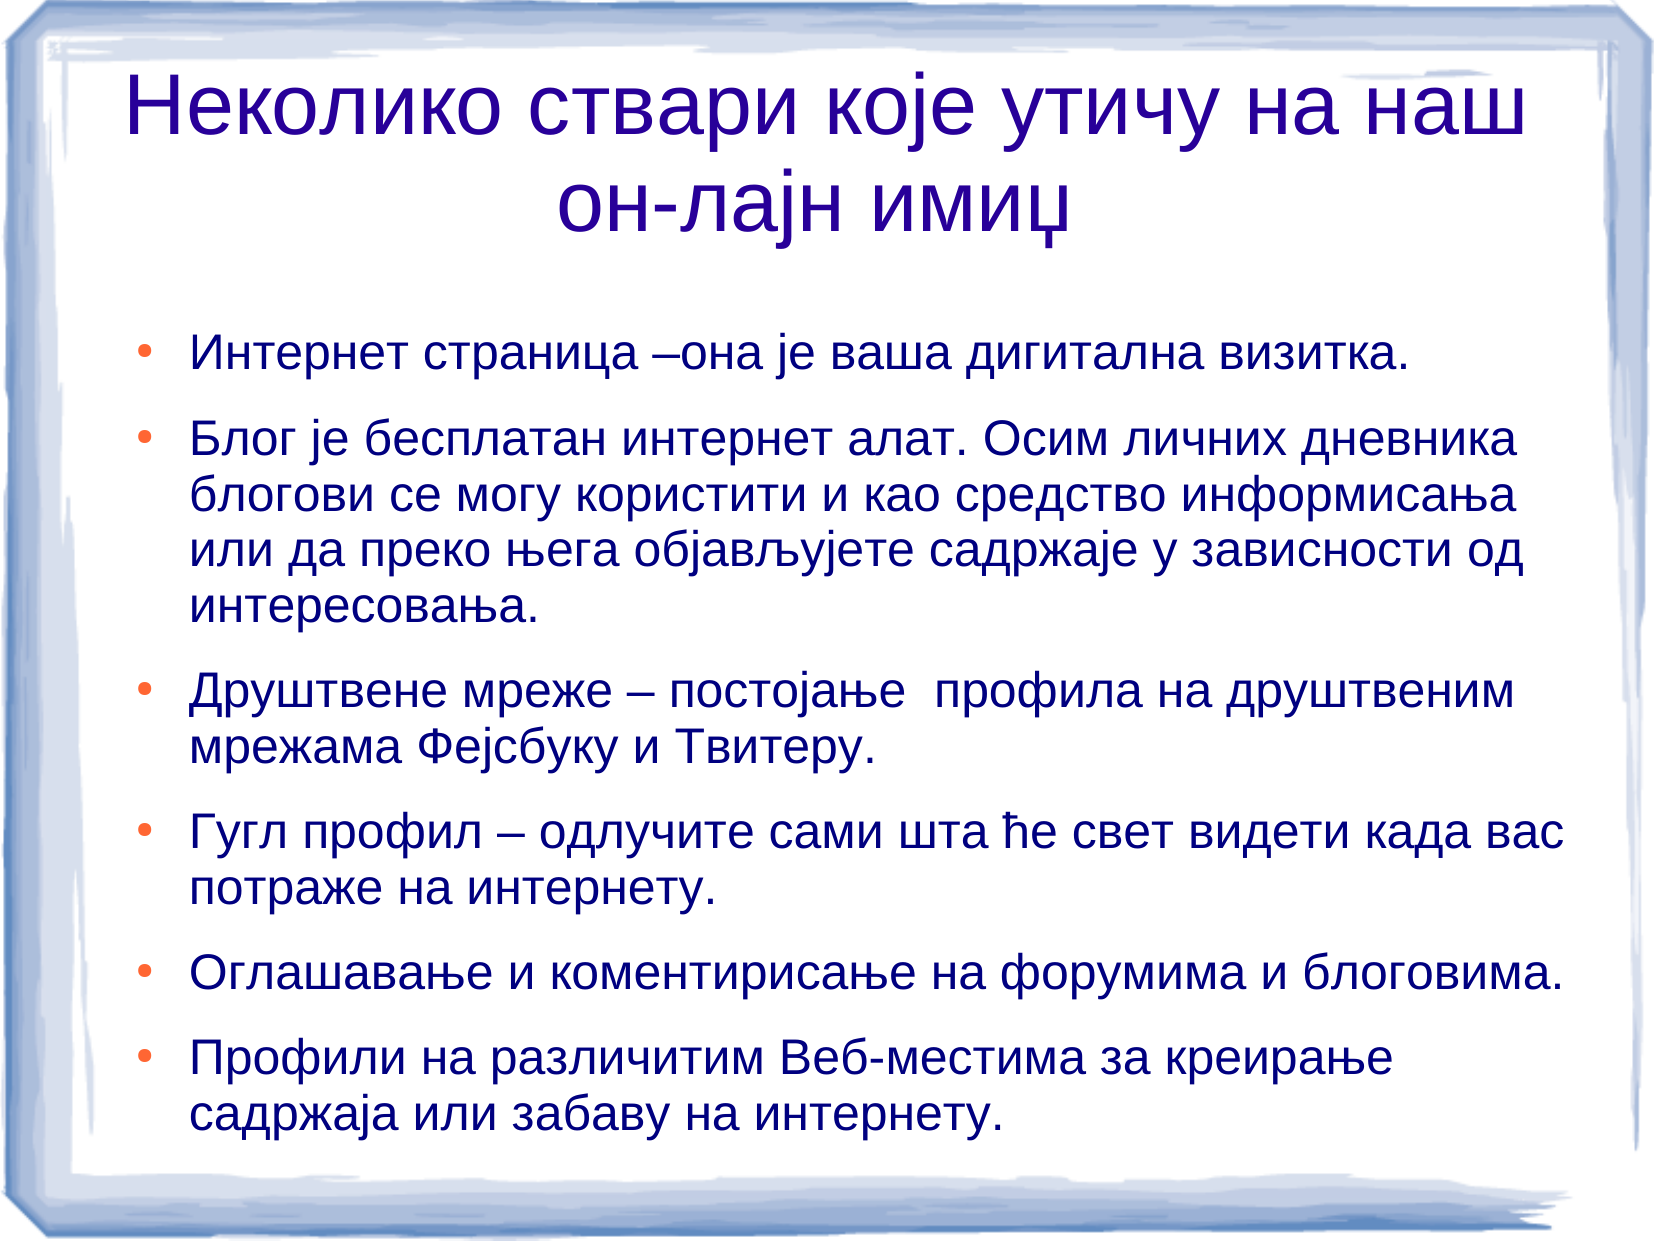

# Неколико ствари које утичу на наш он-лајн имиџ
Интернет страница –она је ваша дигитална визитка.
Блог је бесплатан интернет алат. Осим личних дневника блогови се могу користити и као средство информисања или да преко њега објављујете садржаје у зависности од интересовања.
Друштвене мреже – постојање профила на друштвеним мрежама Фејсбуку и Твитеру.
Гугл профил – одлучите сами шта ће свет видети када вас потраже на интернету.
Оглашавање и коментирисање на форумима и блоговима.
Профили на различитим Веб-местима за креирање садржаја или забаву на интернету.